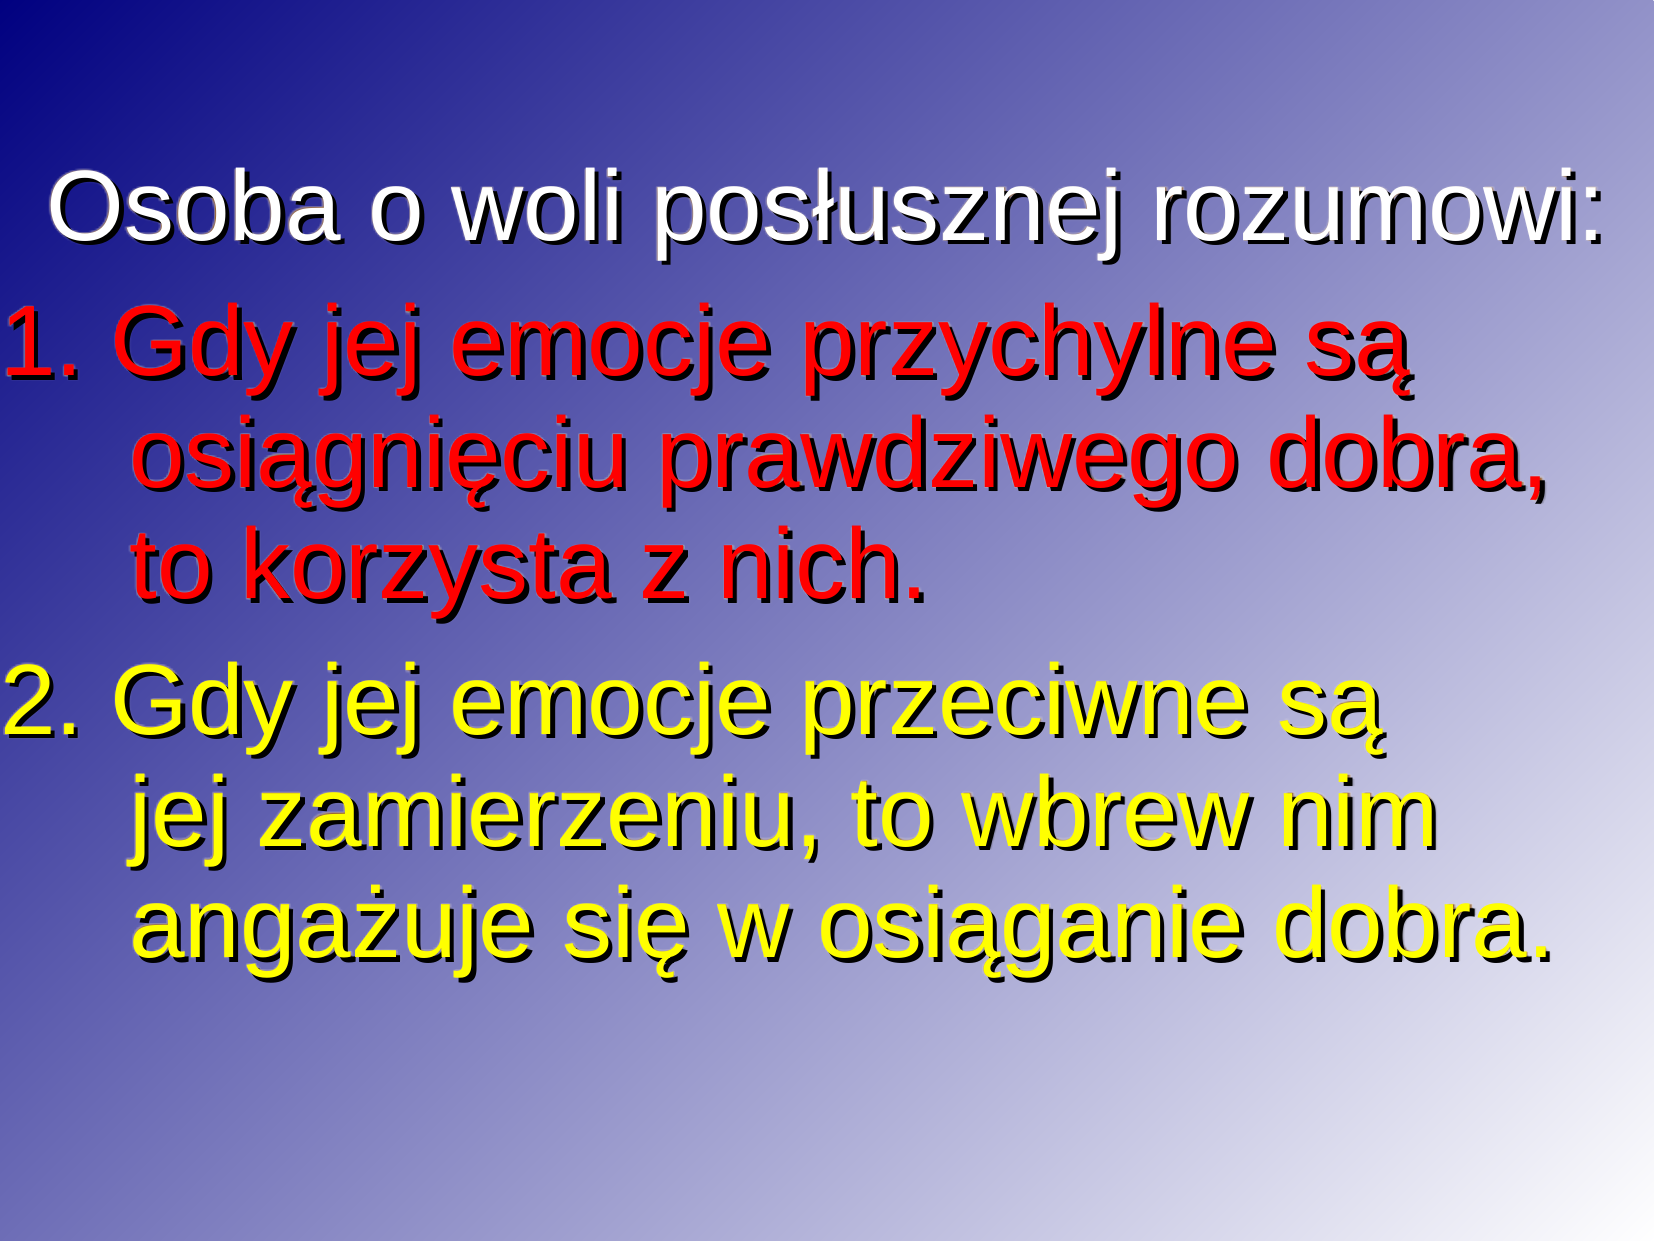

# Osoba o woli posłusznej rozumowi:
1. Gdy jej emocje przychylne są
 	  osiągnięciu prawdziwego dobra,
	  to korzysta z nich.
2. Gdy jej emocje przeciwne są
	  jej zamierzeniu, to wbrew nim
	  angażuje się w osiąganie dobra.